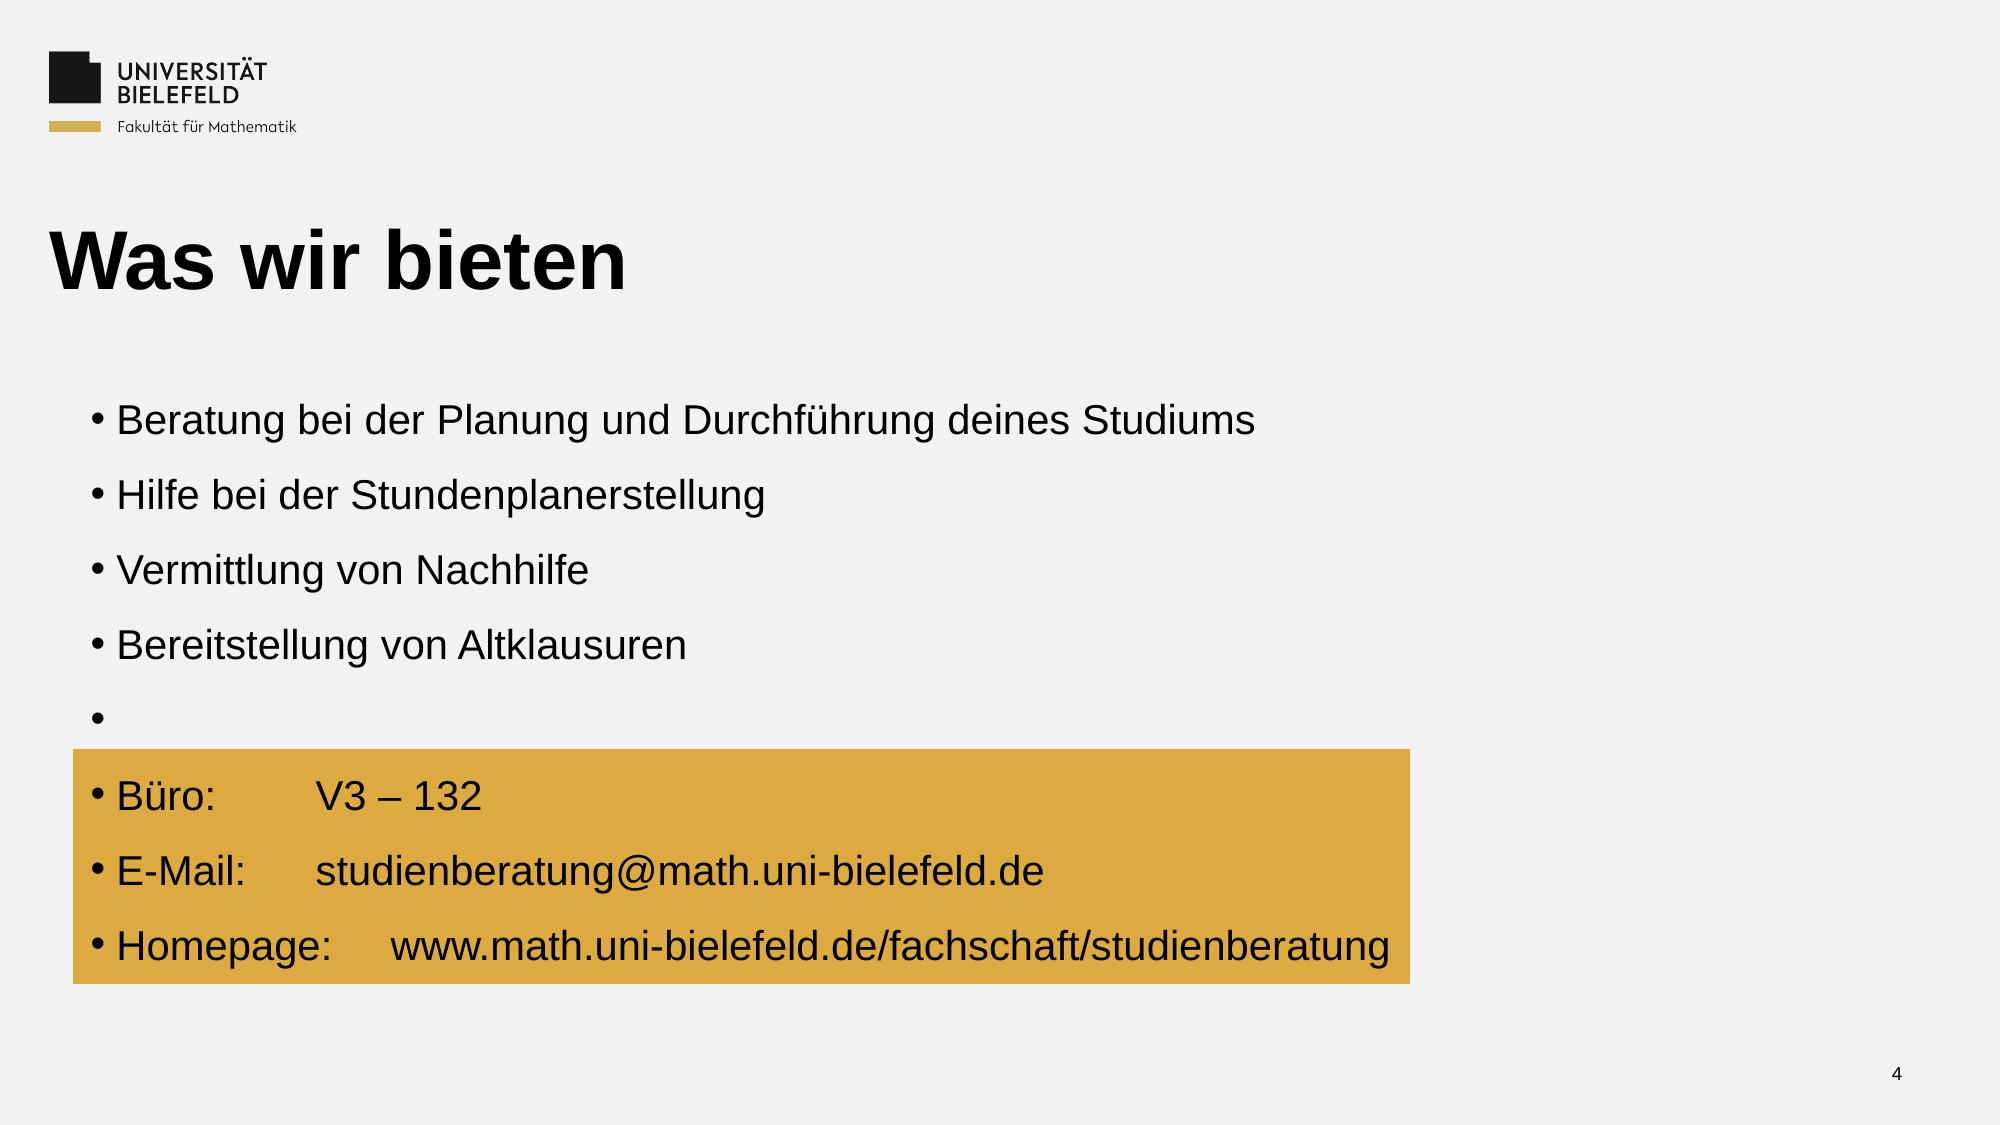

# Was wir bieten
 Beratung bei der Planung und Durchführung deines Studiums
 Hilfe bei der Stundenplanerstellung
 Vermittlung von Nachhilfe
 Bereitstellung von Altklausuren
 Büro:		V3 – 132
 E-Mail:	studienberatung@math.uni-bielefeld.de
 Homepage:	www.math.uni-bielefeld.de/fachschaft/studienberatung